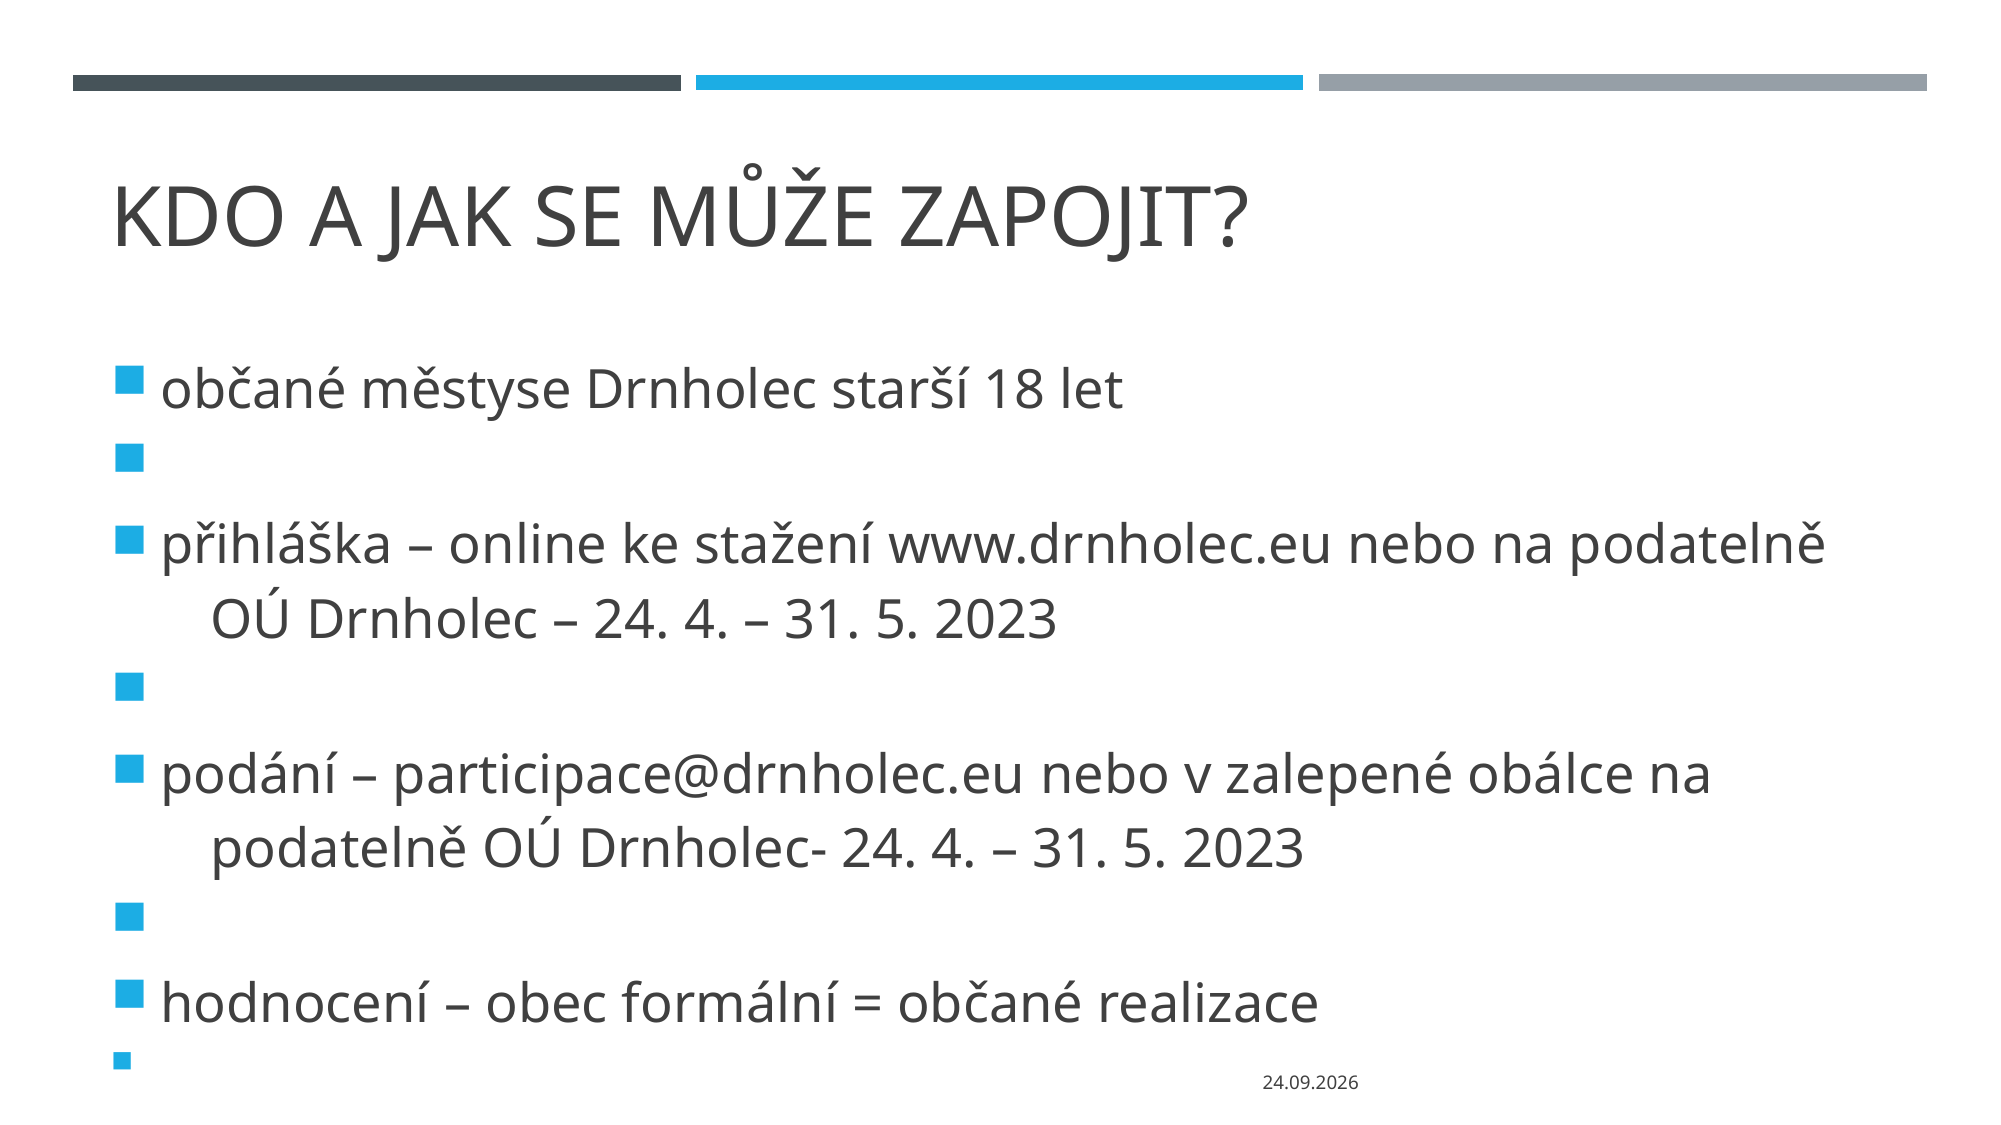

# Kdo a jak se může zapojit?
občané městyse Drnholec starší 18 let
přihláška – online ke stažení www.drnholec.eu nebo na podatelně OÚ Drnholec – 24. 4. – 31. 5. 2023
podání – participace@drnholec.eu nebo v zalepené obálce na podatelně OÚ Drnholec- 24. 4. – 31. 5. 2023
hodnocení – obec formální = občané realizace